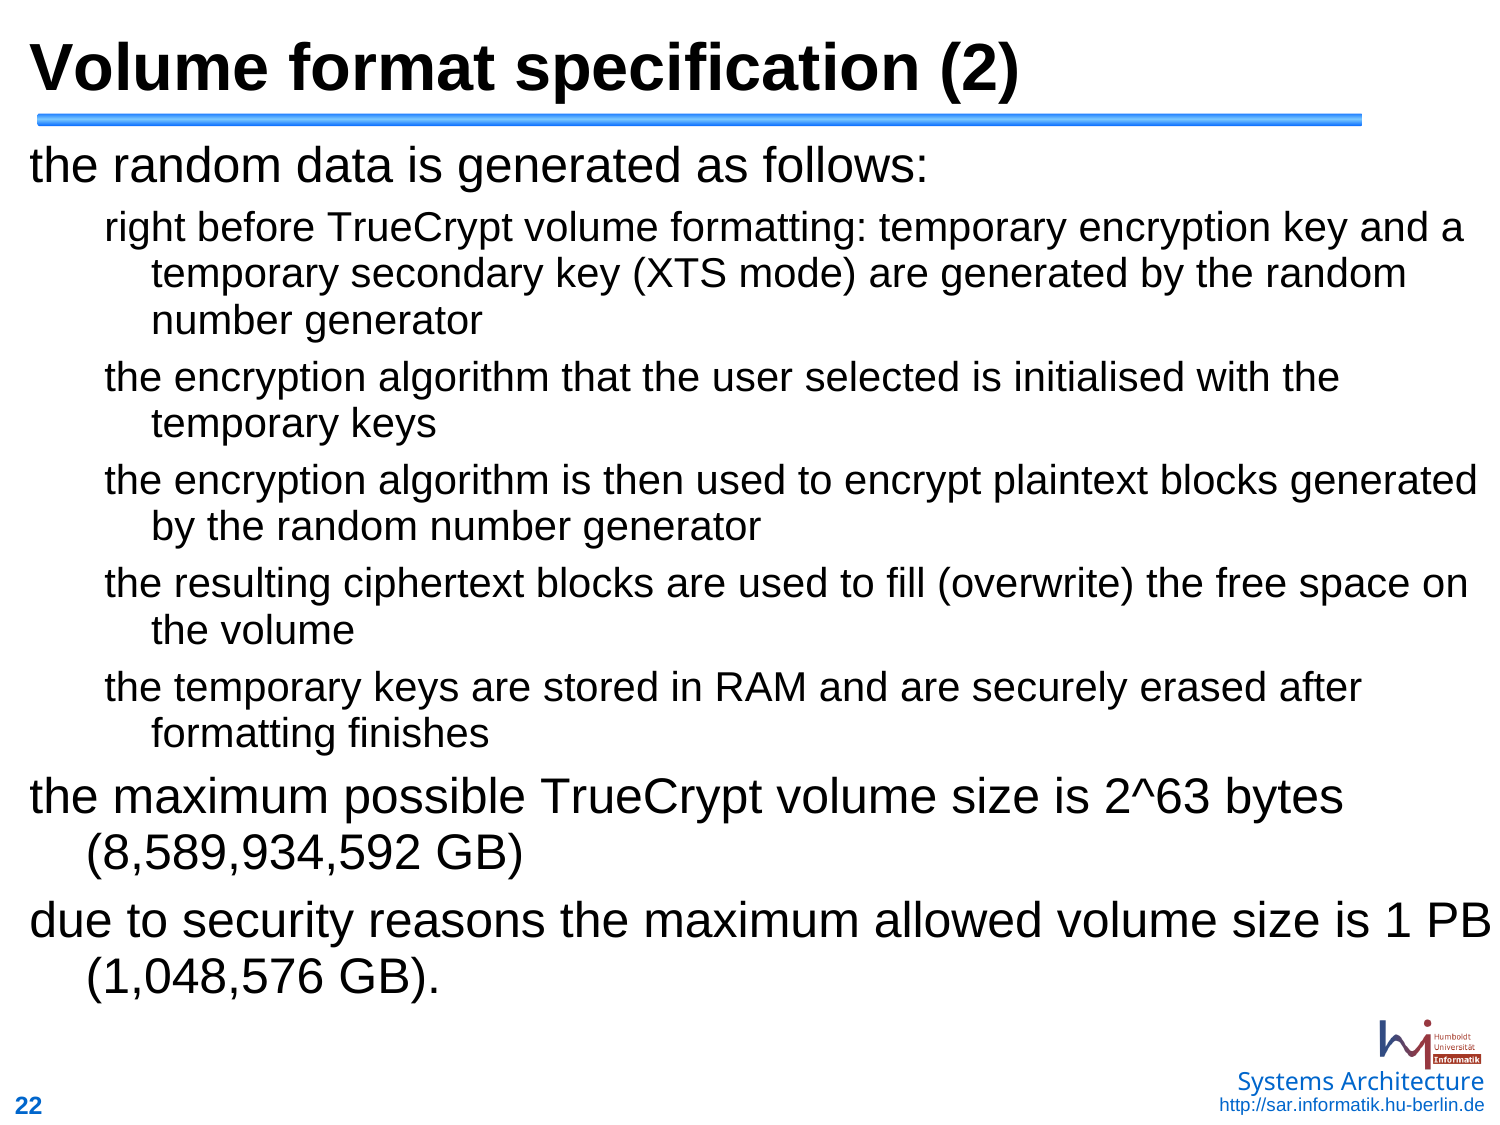

# Volume format specification (2)
the random data is generated as follows:
right before TrueCrypt volume formatting: temporary encryption key and a temporary secondary key (XTS mode) are generated by the random number generator
the encryption algorithm that the user selected is initialised with the temporary keys
the encryption algorithm is then used to encrypt plaintext blocks generated by the random number generator
the resulting ciphertext blocks are used to fill (overwrite) the free space on the volume
the temporary keys are stored in RAM and are securely erased after formatting finishes
the maximum possible TrueCrypt volume size is 2^63 bytes (8,589,934,592 GB)
due to security reasons the maximum allowed volume size is 1 PB (1,048,576 GB).